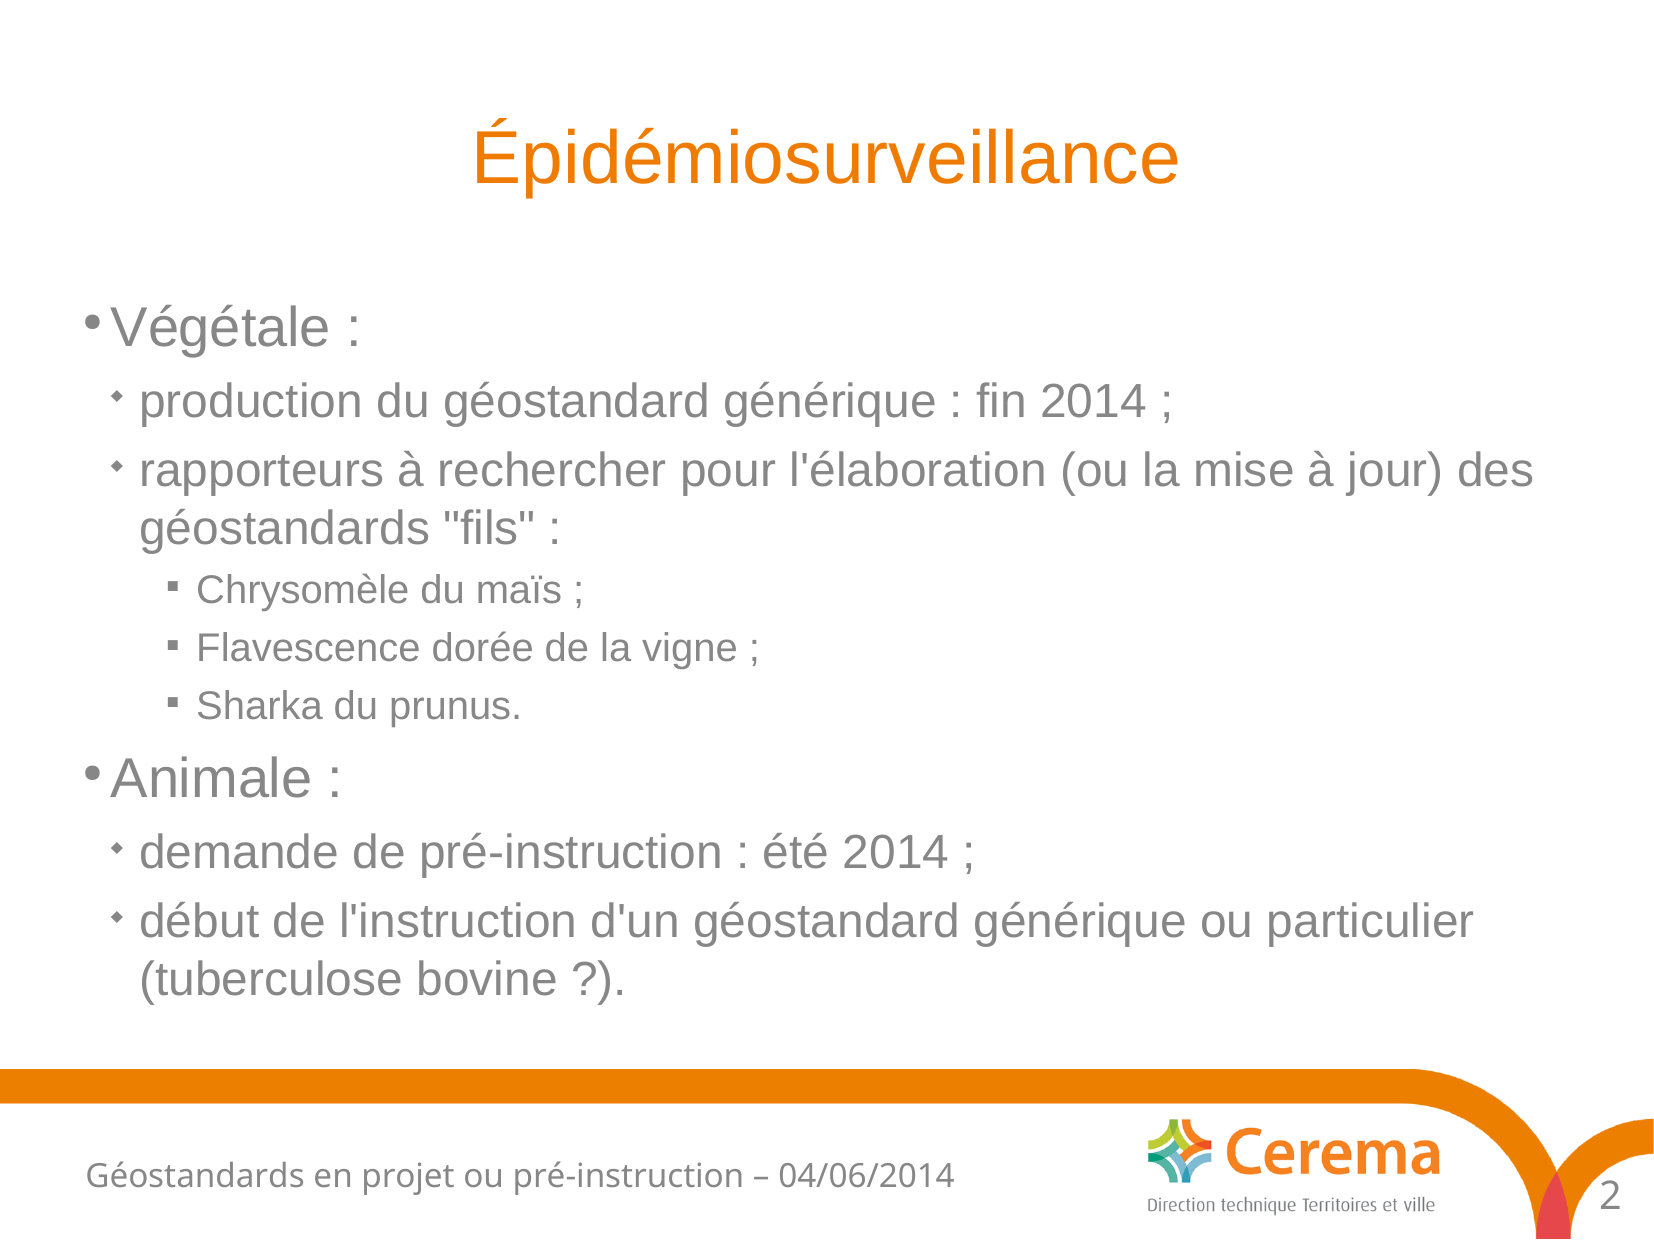

# Épidémiosurveillance
Végétale :
production du géostandard générique : fin 2014 ;
rapporteurs à rechercher pour l'élaboration (ou la mise à jour) des géostandards "fils" :
Chrysomèle du maïs ;
Flavescence dorée de la vigne ;
Sharka du prunus.
Animale :
demande de pré-instruction : été 2014 ;
début de l'instruction d'un géostandard générique ou particulier (tuberculose bovine ?).